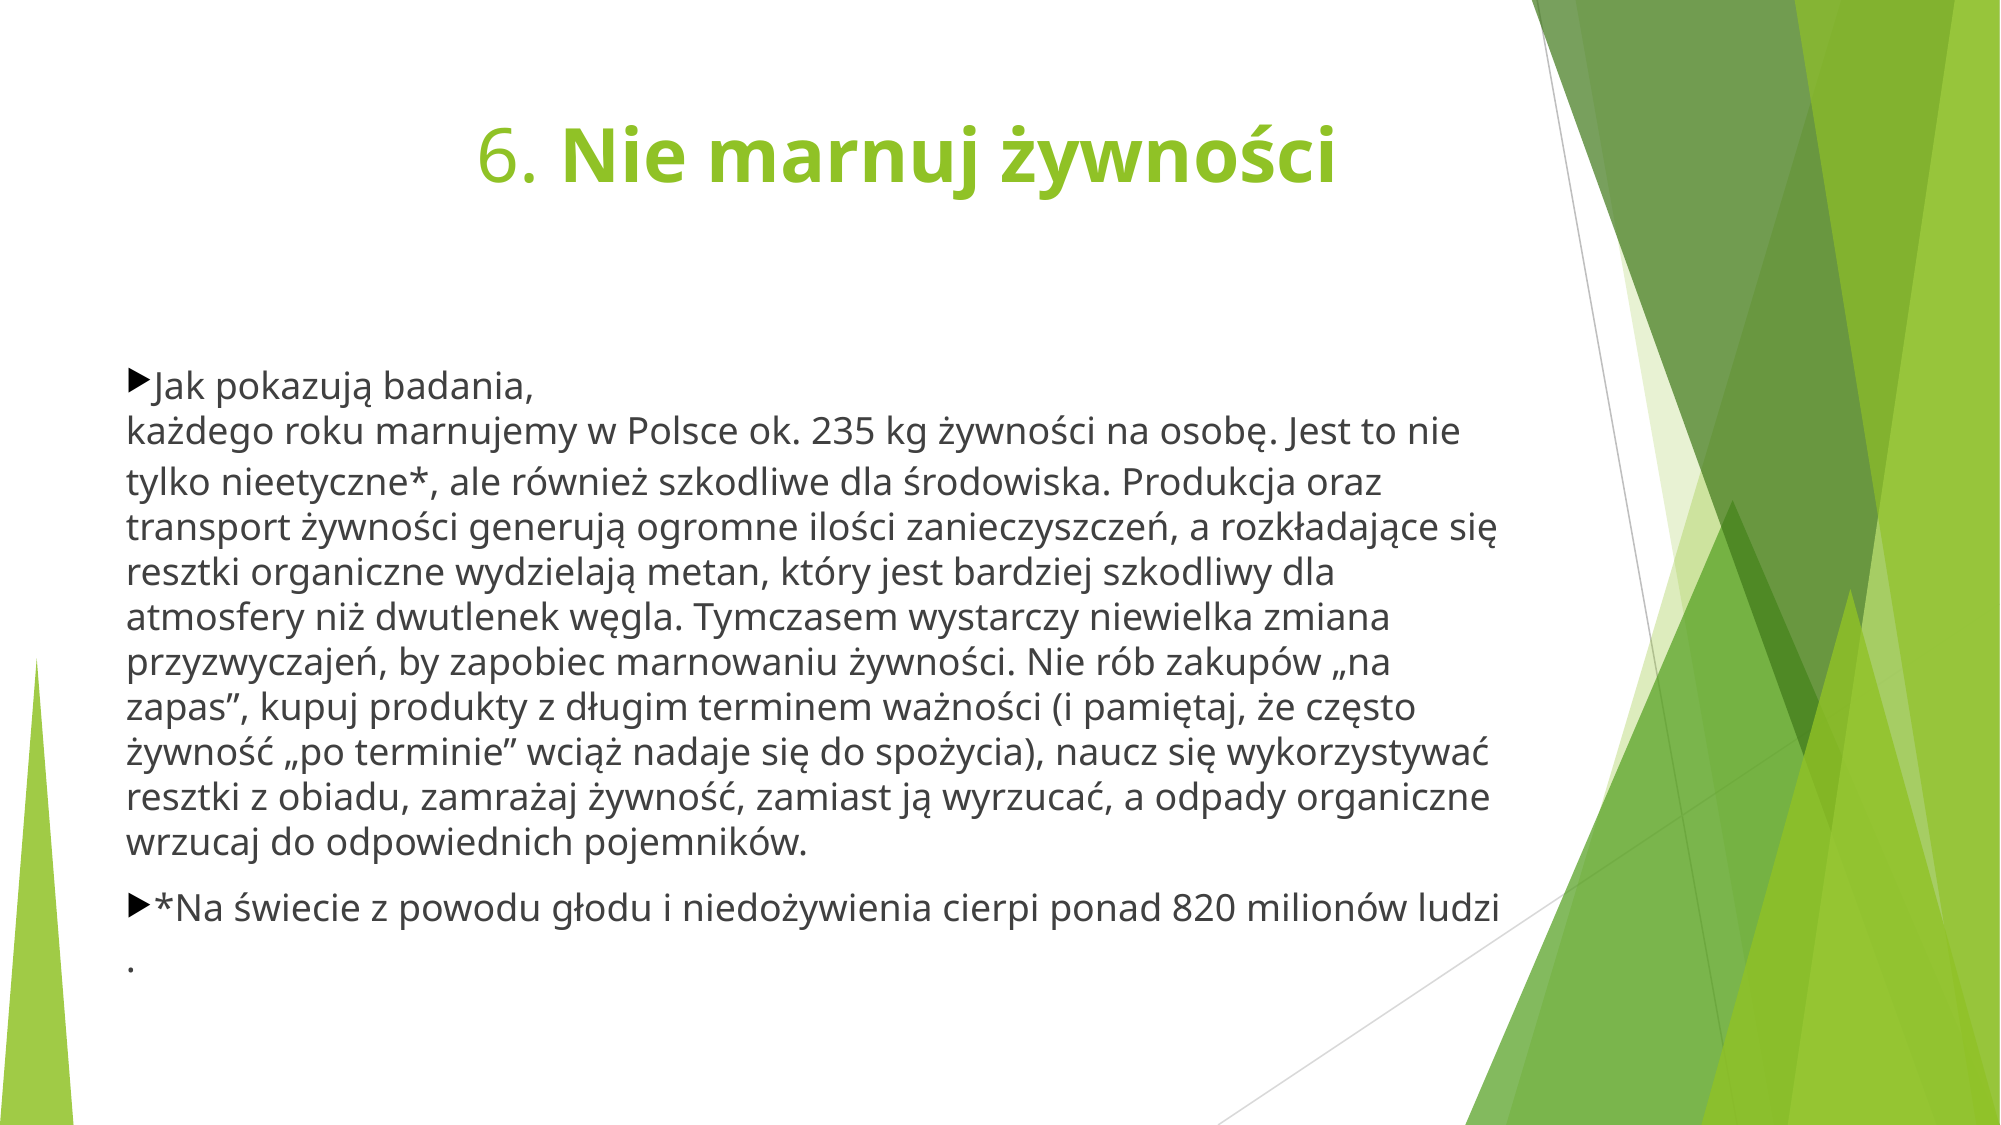

# 6. Nie marnuj żywności
Jak pokazują badania, każdego roku marnujemy w Polsce ok. 235 kg żywności na osobę. Jest to nie tylko nieetyczne*, ale również szkodliwe dla środowiska. Produkcja oraz transport żywności generują ogromne ilości zanieczyszczeń, a rozkładające się resztki organiczne wydzielają metan, który jest bardziej szkodliwy dla atmosfery niż dwutlenek węgla. Tymczasem wystarczy niewielka zmiana przyzwyczajeń, by zapobiec marnowaniu żywności. Nie rób zakupów „na zapas”, kupuj produkty z długim terminem ważności (i pamiętaj, że często żywność „po terminie” wciąż nadaje się do spożycia), naucz się wykorzystywać resztki z obiadu, zamrażaj żywność, zamiast ją wyrzucać, a odpady organiczne wrzucaj do odpowiednich pojemników.
*Na świecie z powodu głodu i niedożywienia cierpi ponad 820 milionów ludzi.